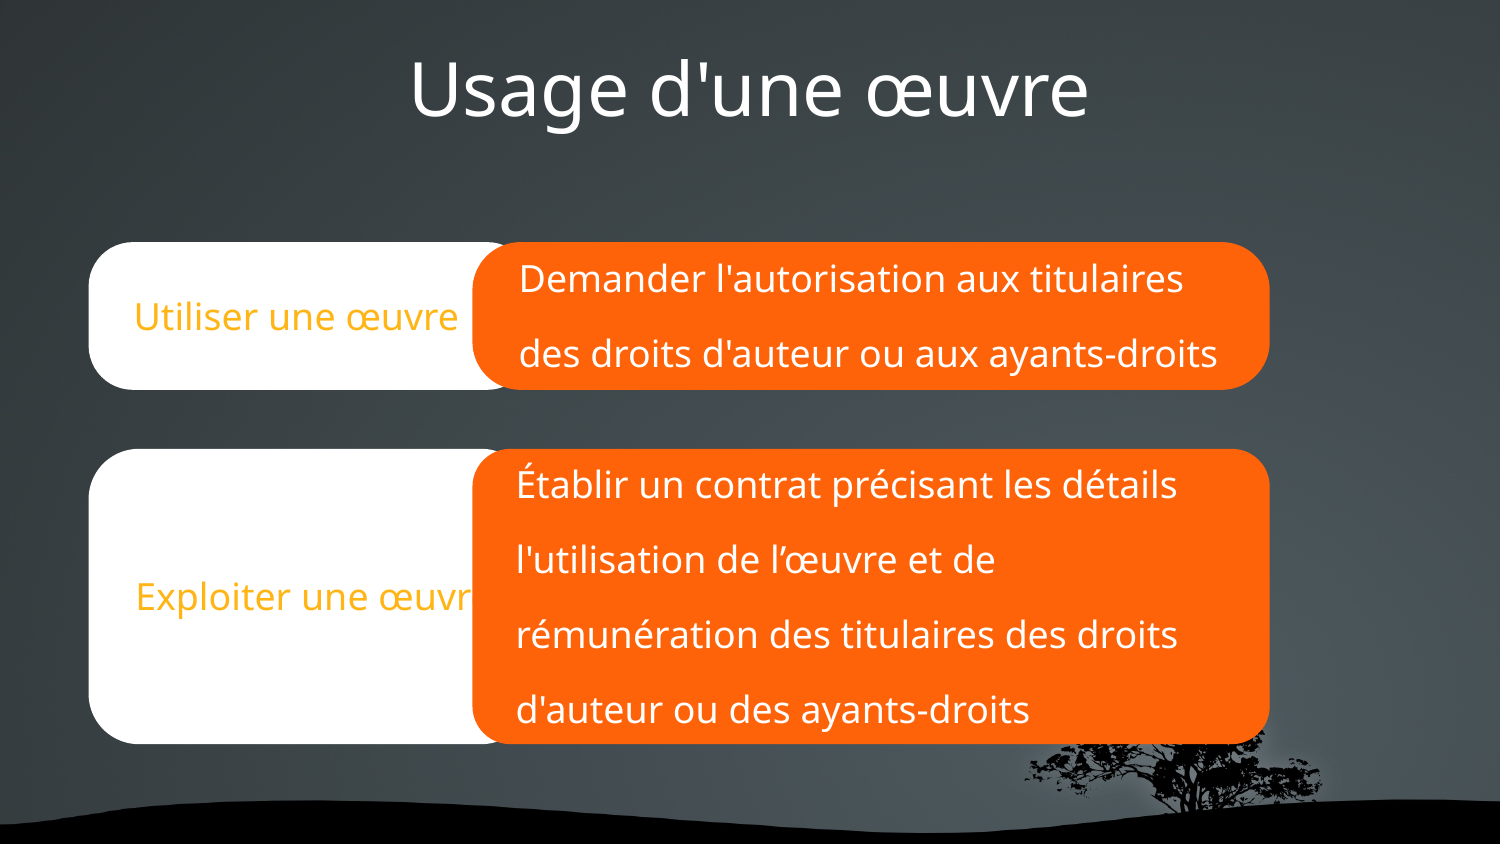

Usage d'une œuvre
Utiliser une œuvre
Demander l'autorisation aux titulaires
des droits d'auteur ou aux ayants-droits
Exploiter une œuvre
Établir un contrat précisant les détails
l'utilisation de l’œuvre et de
rémunération des titulaires des droits
d'auteur ou des ayants-droits